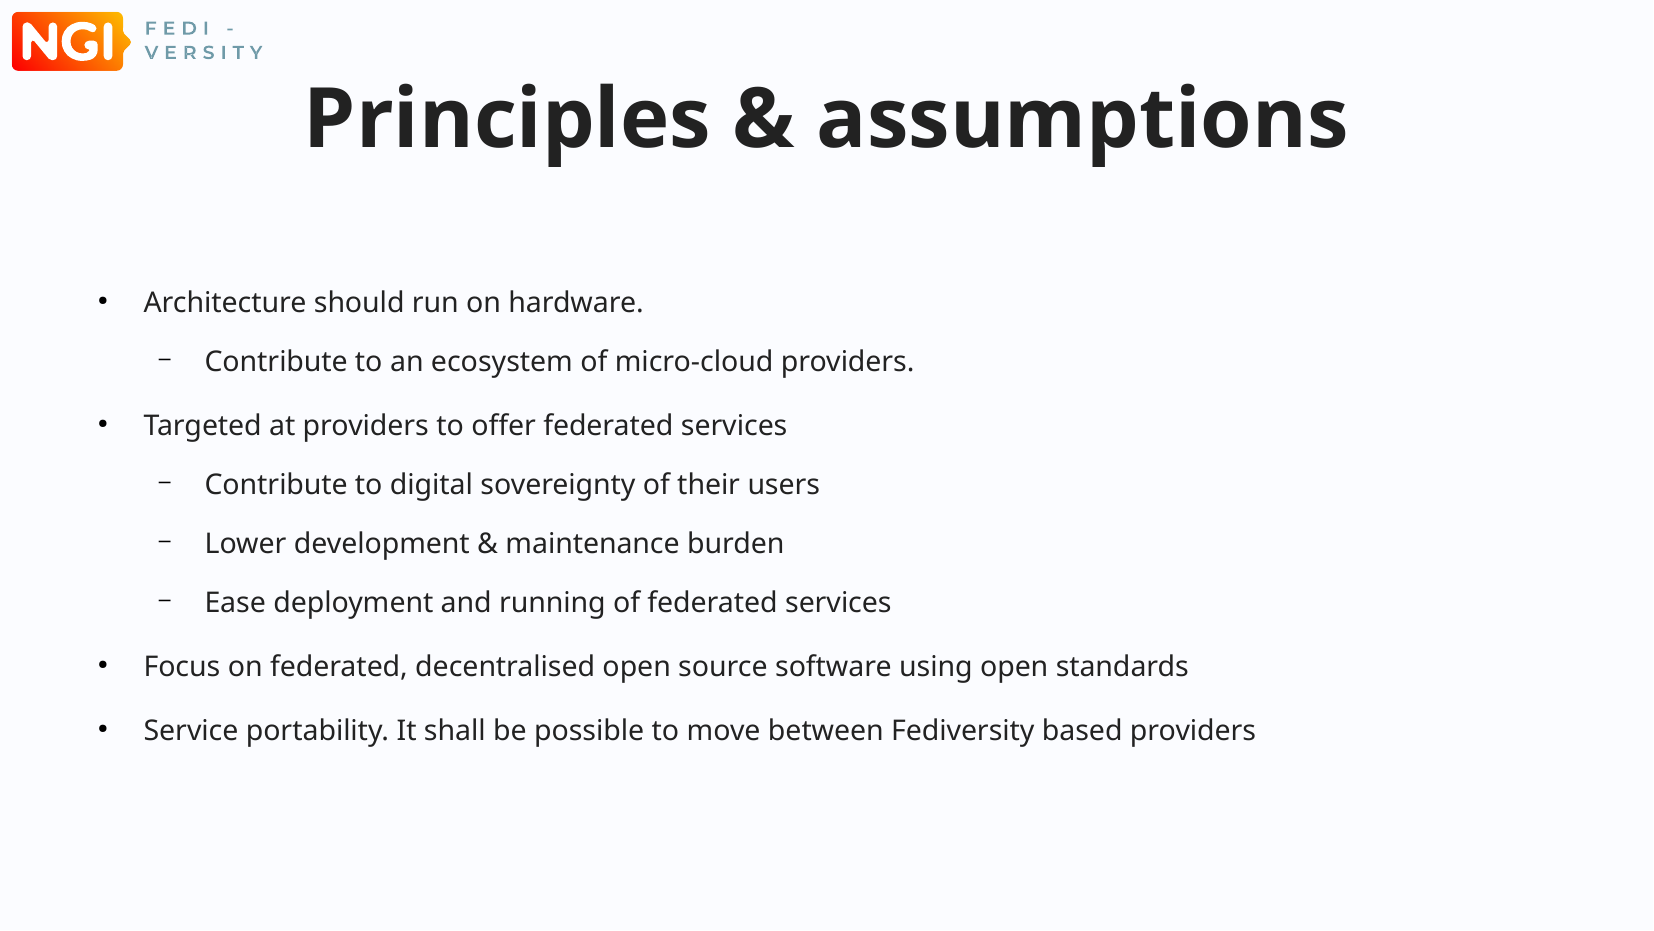

# Principles & assumptions
Architecture should run on hardware.
Contribute to an ecosystem of micro-cloud providers.
Targeted at providers to offer federated services
Contribute to digital sovereignty of their users
Lower development & maintenance burden
Ease deployment and running of federated services
Focus on federated, decentralised open source software using open standards
Service portability. It shall be possible to move between Fediversity based providers